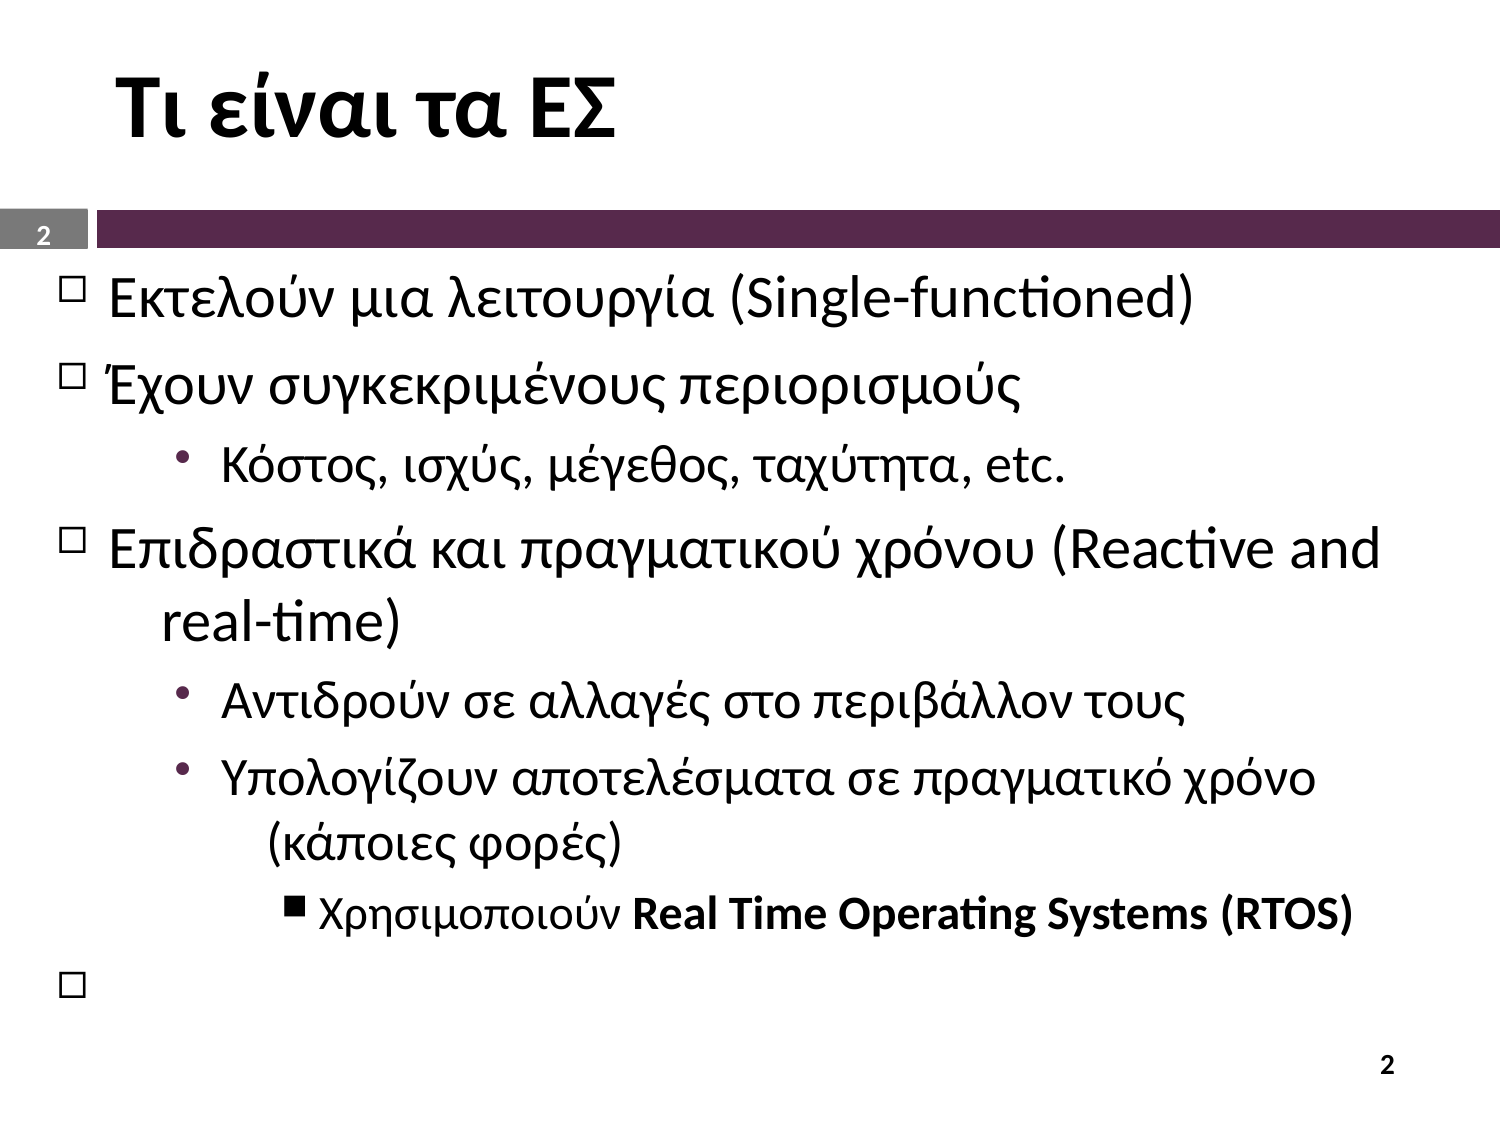

# Τι είναι τα ΕΣ
2
Εκτελούν μια λειτουργία (Single-functioned)
Έχουν συγκεκριμένους περιορισμούς
Κόστος, ισχύς, μέγεθος, ταχύτητα, etc.
Επιδραστικά και πραγματικού χρόνου (Reactive and real-time)
Αντιδρούν σε αλλαγές στο περιβάλλον τους
Υπολογίζουν αποτελέσματα σε πραγματικό χρόνο (κάποιες φορές)
Χρησιμοποιούν Real Time Operating Systems (RTOS)